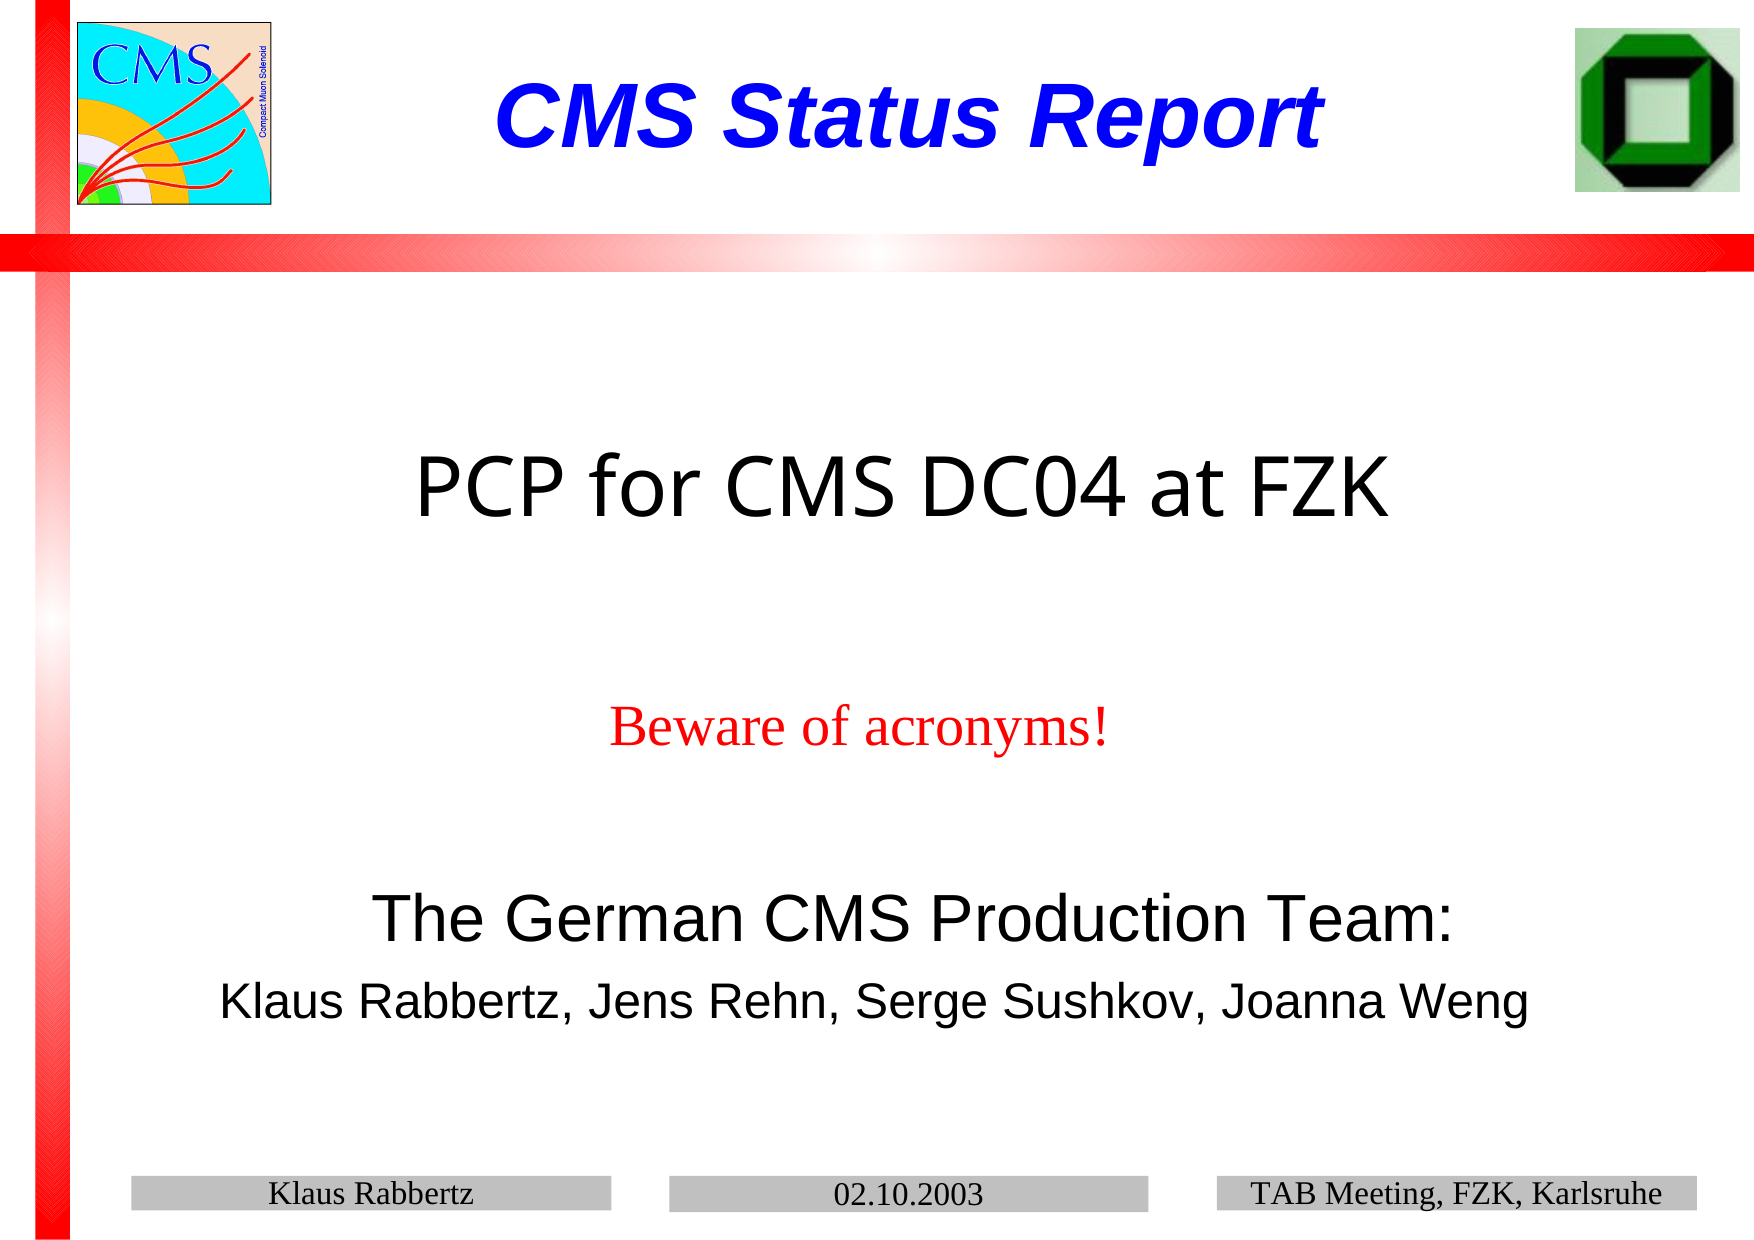

# CMS Status Report
PCP for CMS DC04 at FZK
Beware of acronyms!
The German CMS Production Team:
Klaus Rabbertz, Jens Rehn, Serge Sushkov, Joanna Weng